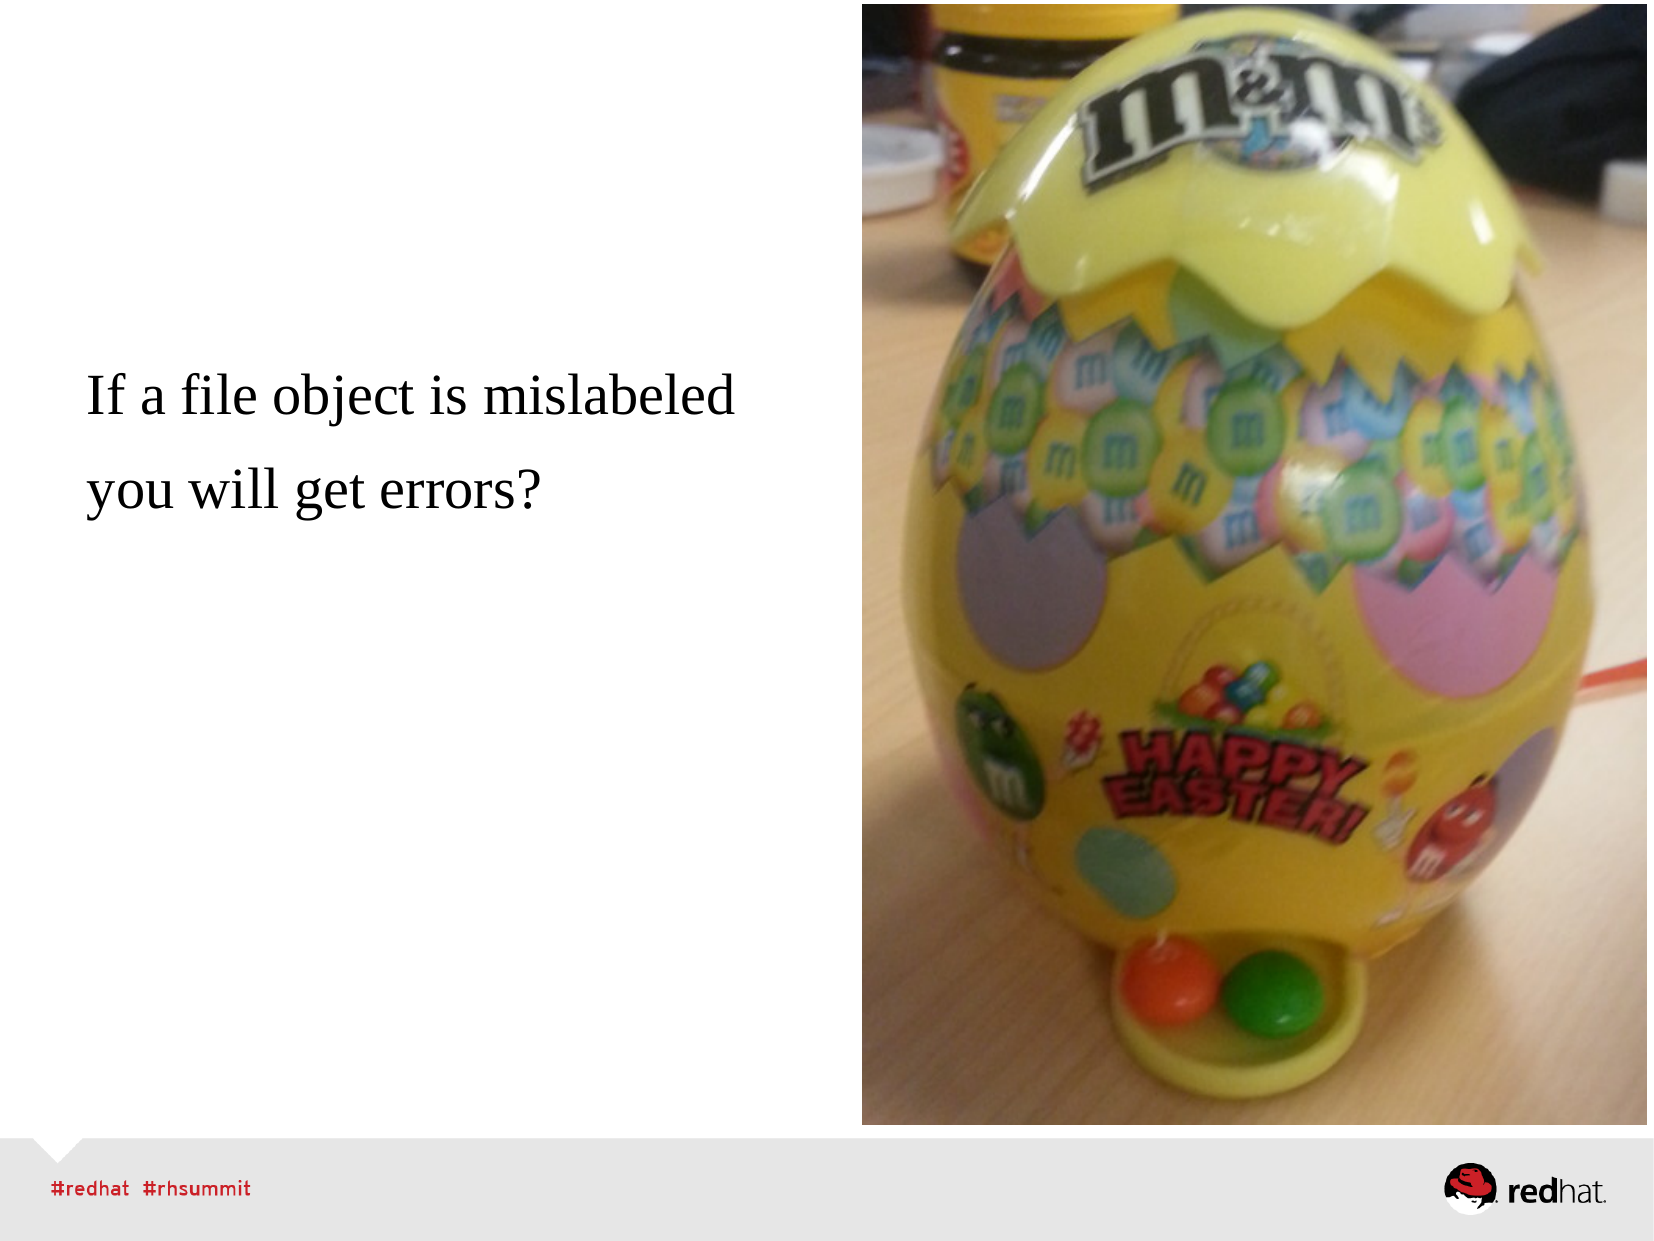

# If a file object is mislabeled
you will get errors?